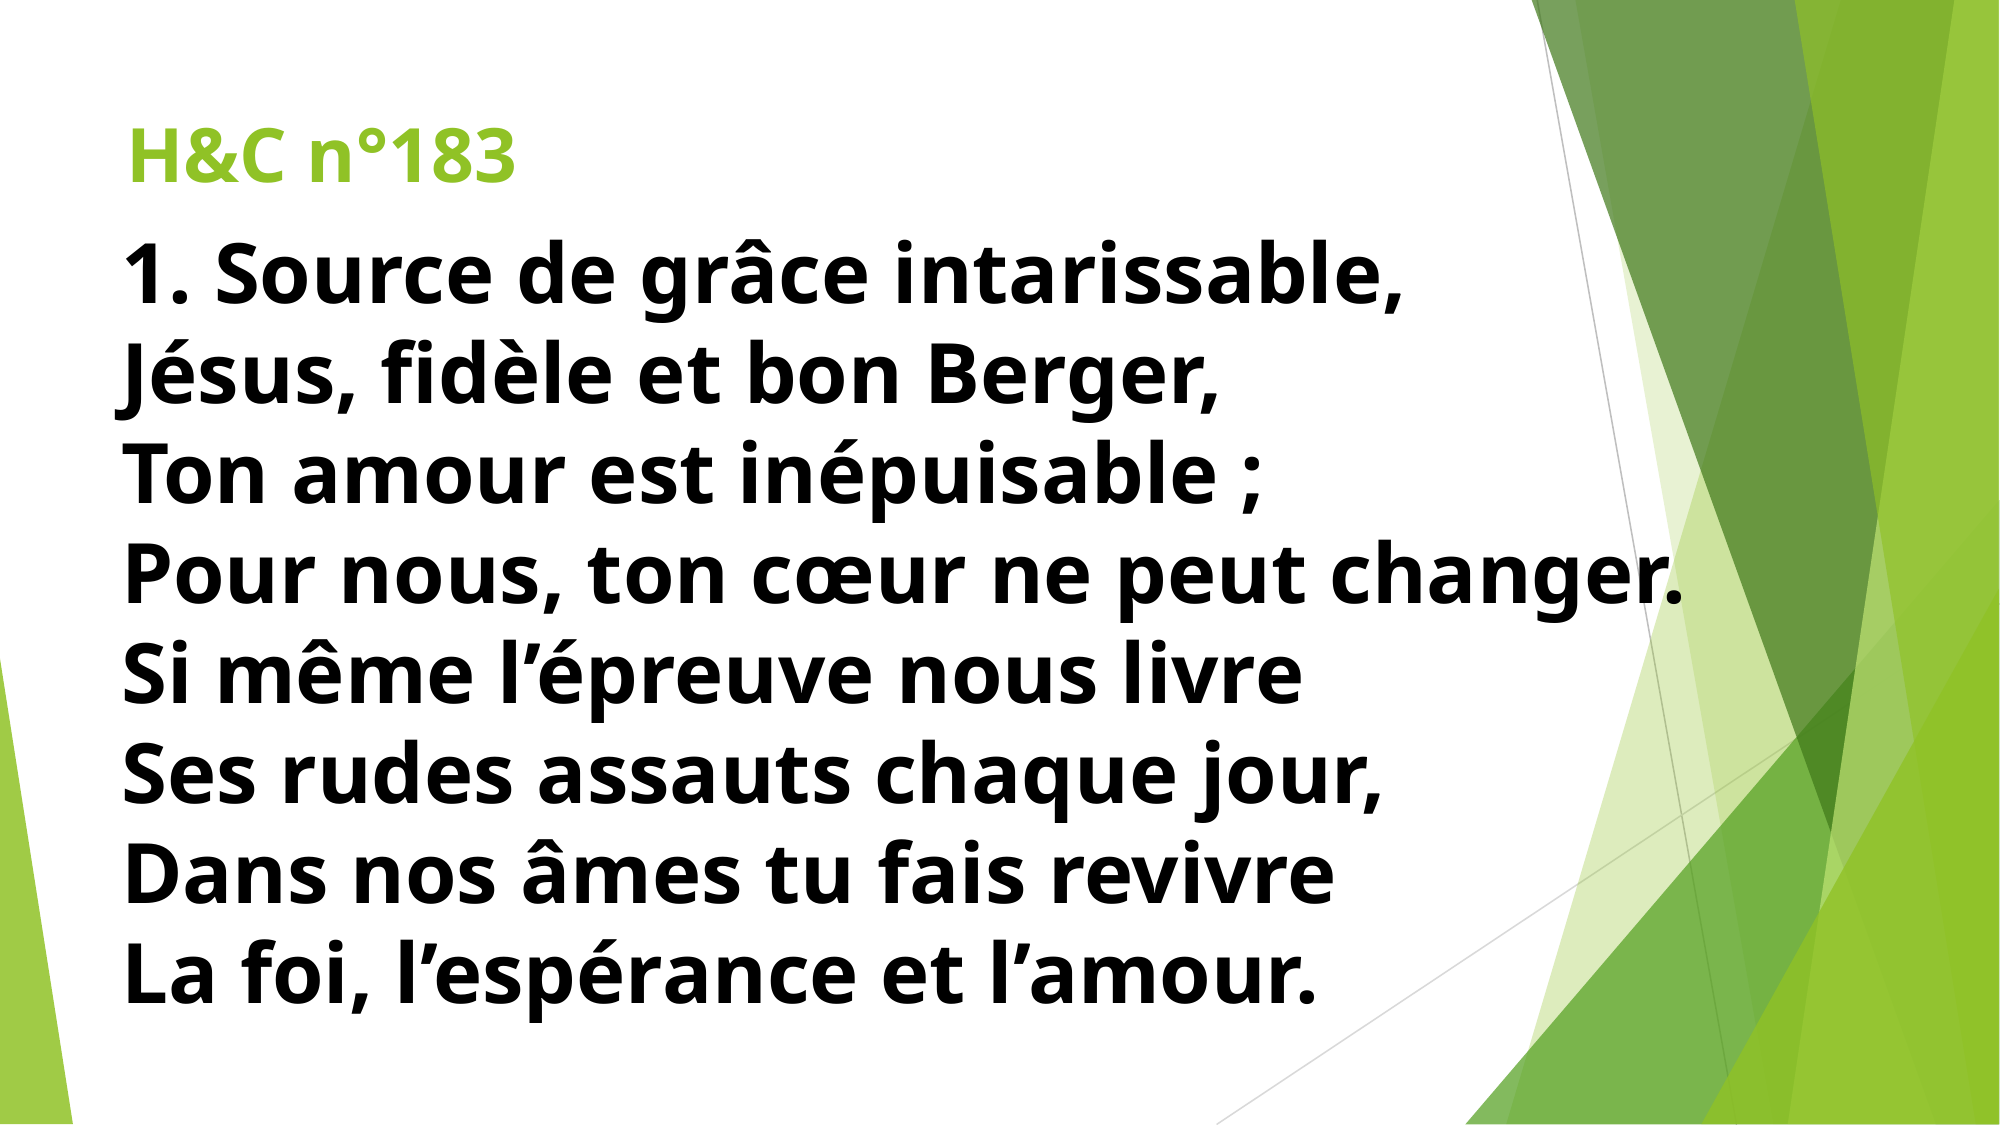

H&C n°183
1. Source de grâce intarissable,
Jésus, fidèle et bon Berger,
Ton amour est inépuisable ;
Pour nous, ton cœur ne peut changer.
Si même l’épreuve nous livre
Ses rudes assauts chaque jour,
Dans nos âmes tu fais revivre
La foi, l’espérance et l’amour.